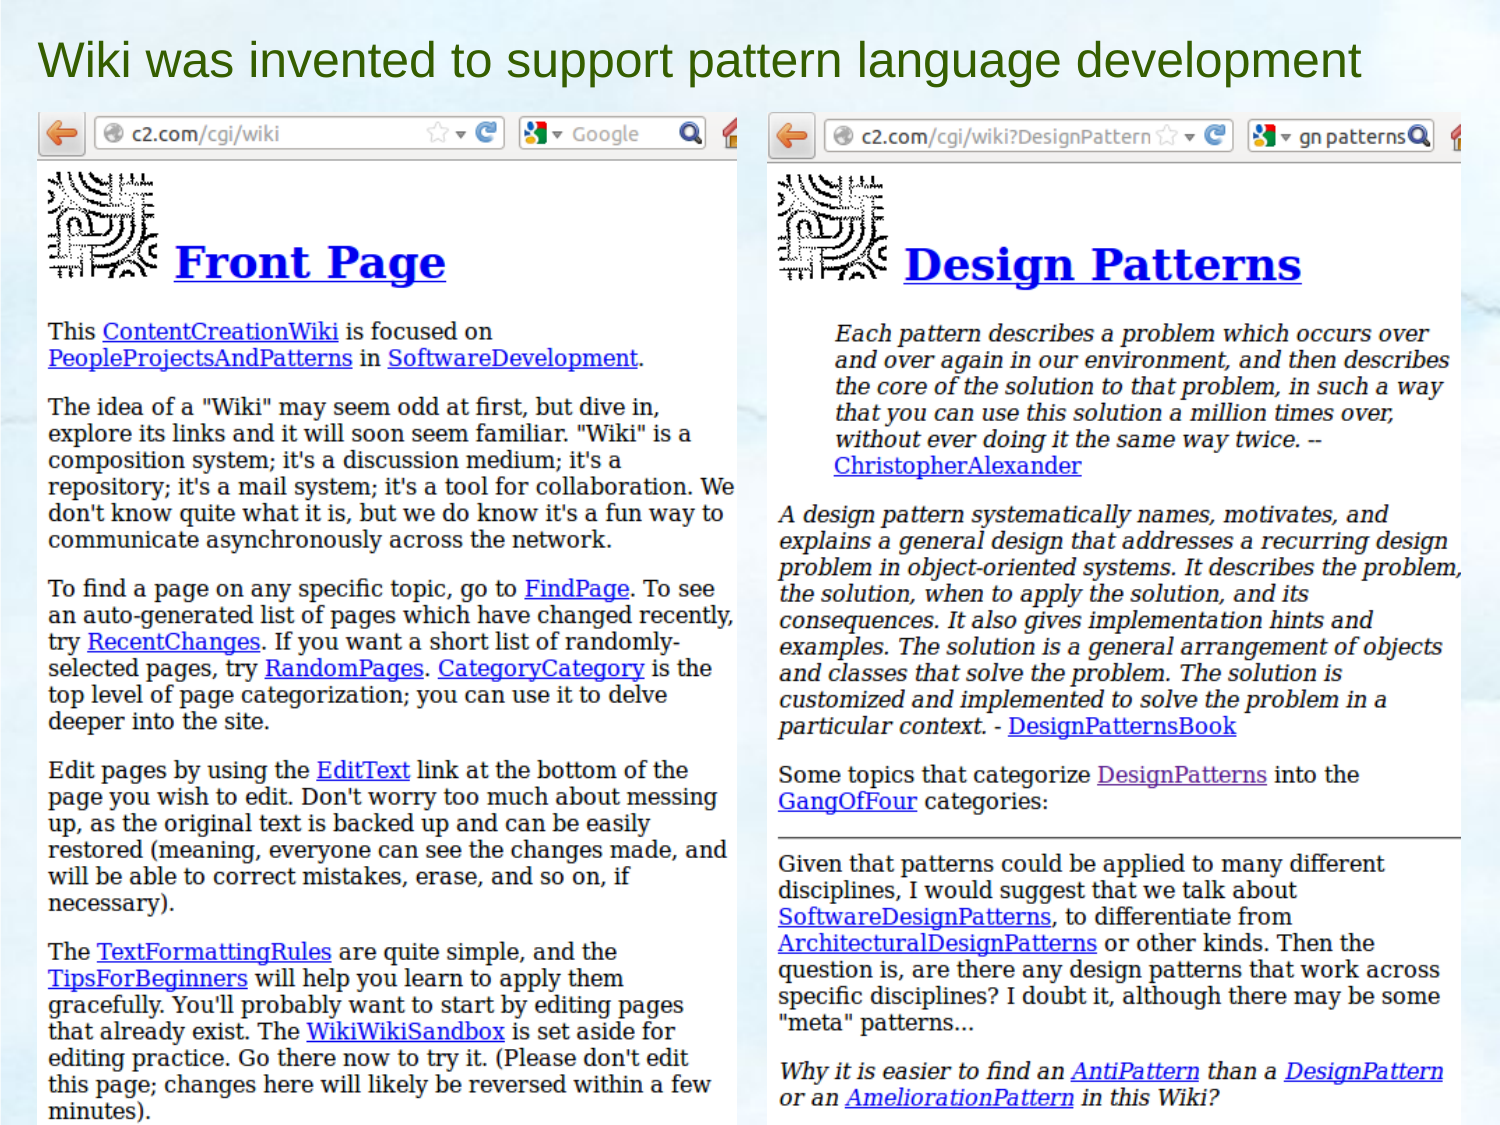

# Wiki was invented to support pattern language development
Collaboration on a Pattern Language for Service Systems
January 2014
58